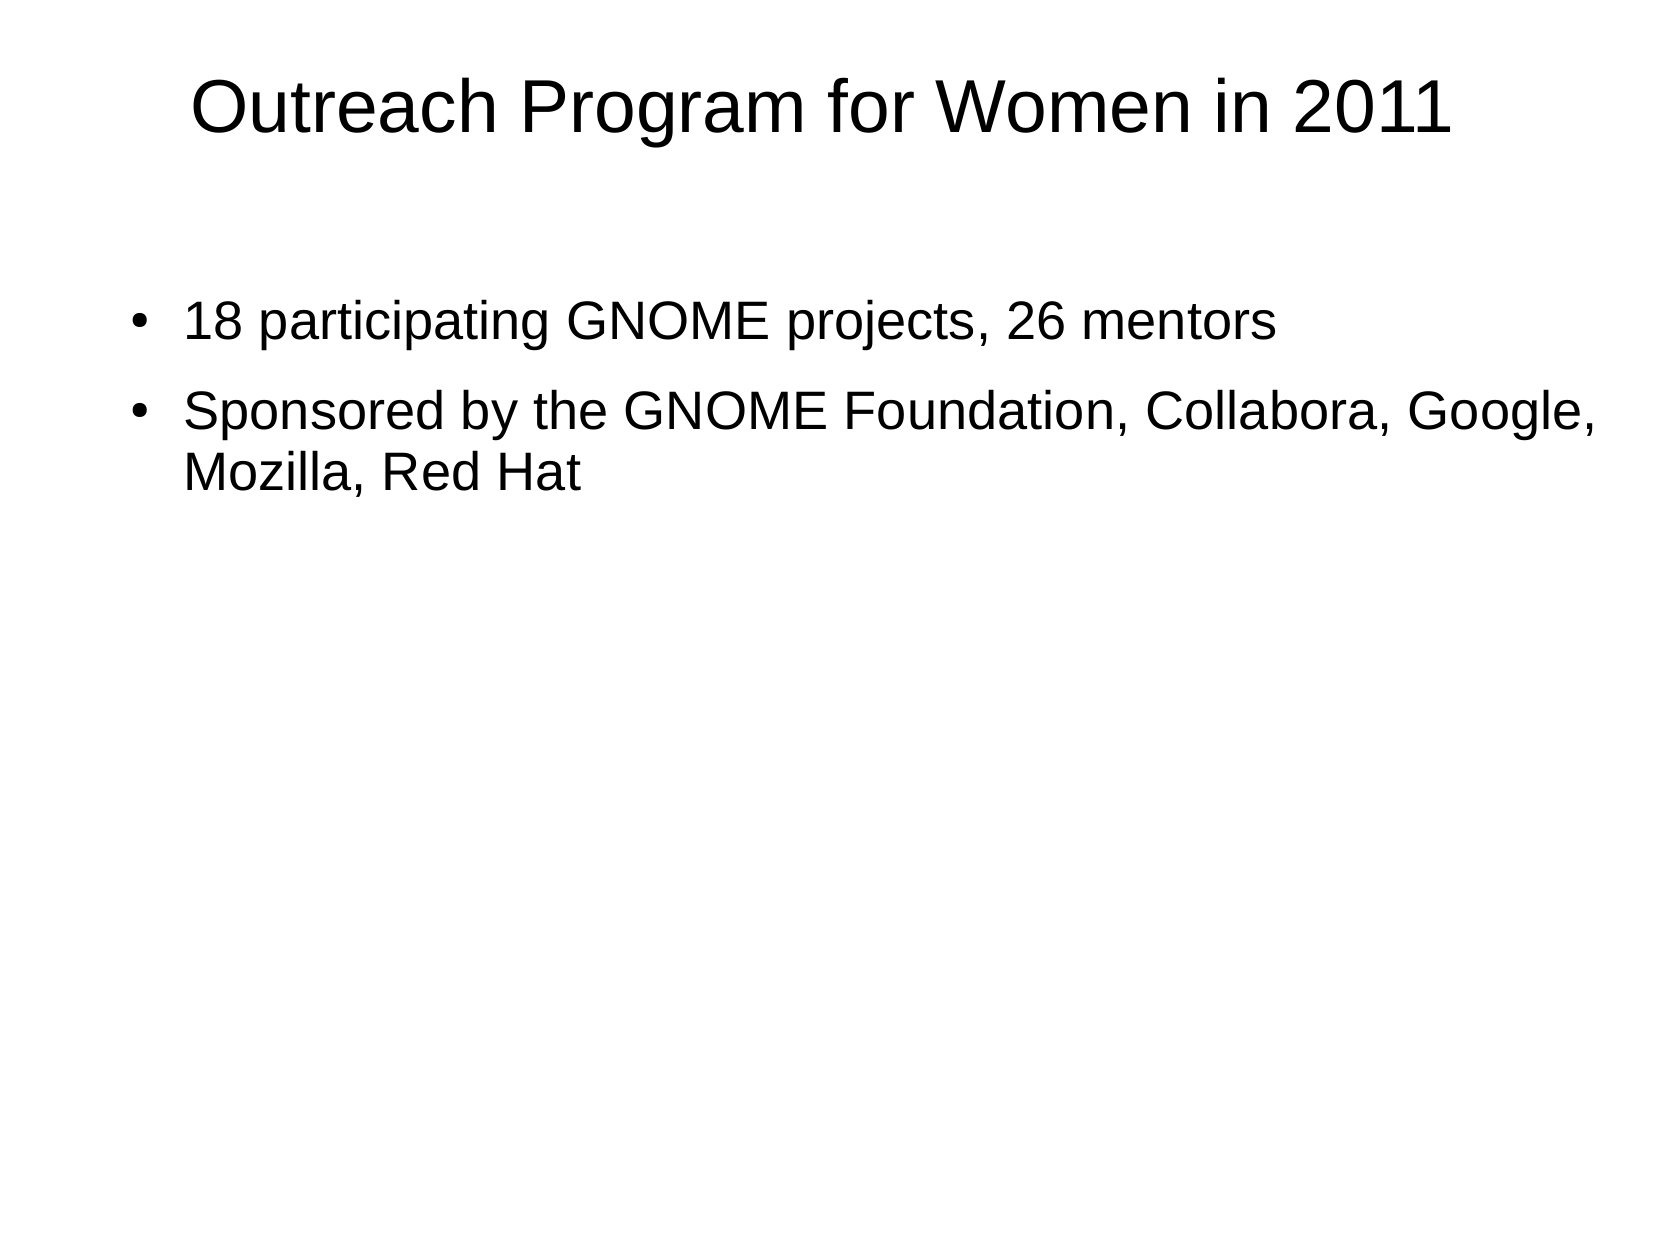

# Outreach Program for Women in 2011
18 participating GNOME projects, 26 mentors
Sponsored by the GNOME Foundation, Collabora, Google, Mozilla, Red Hat